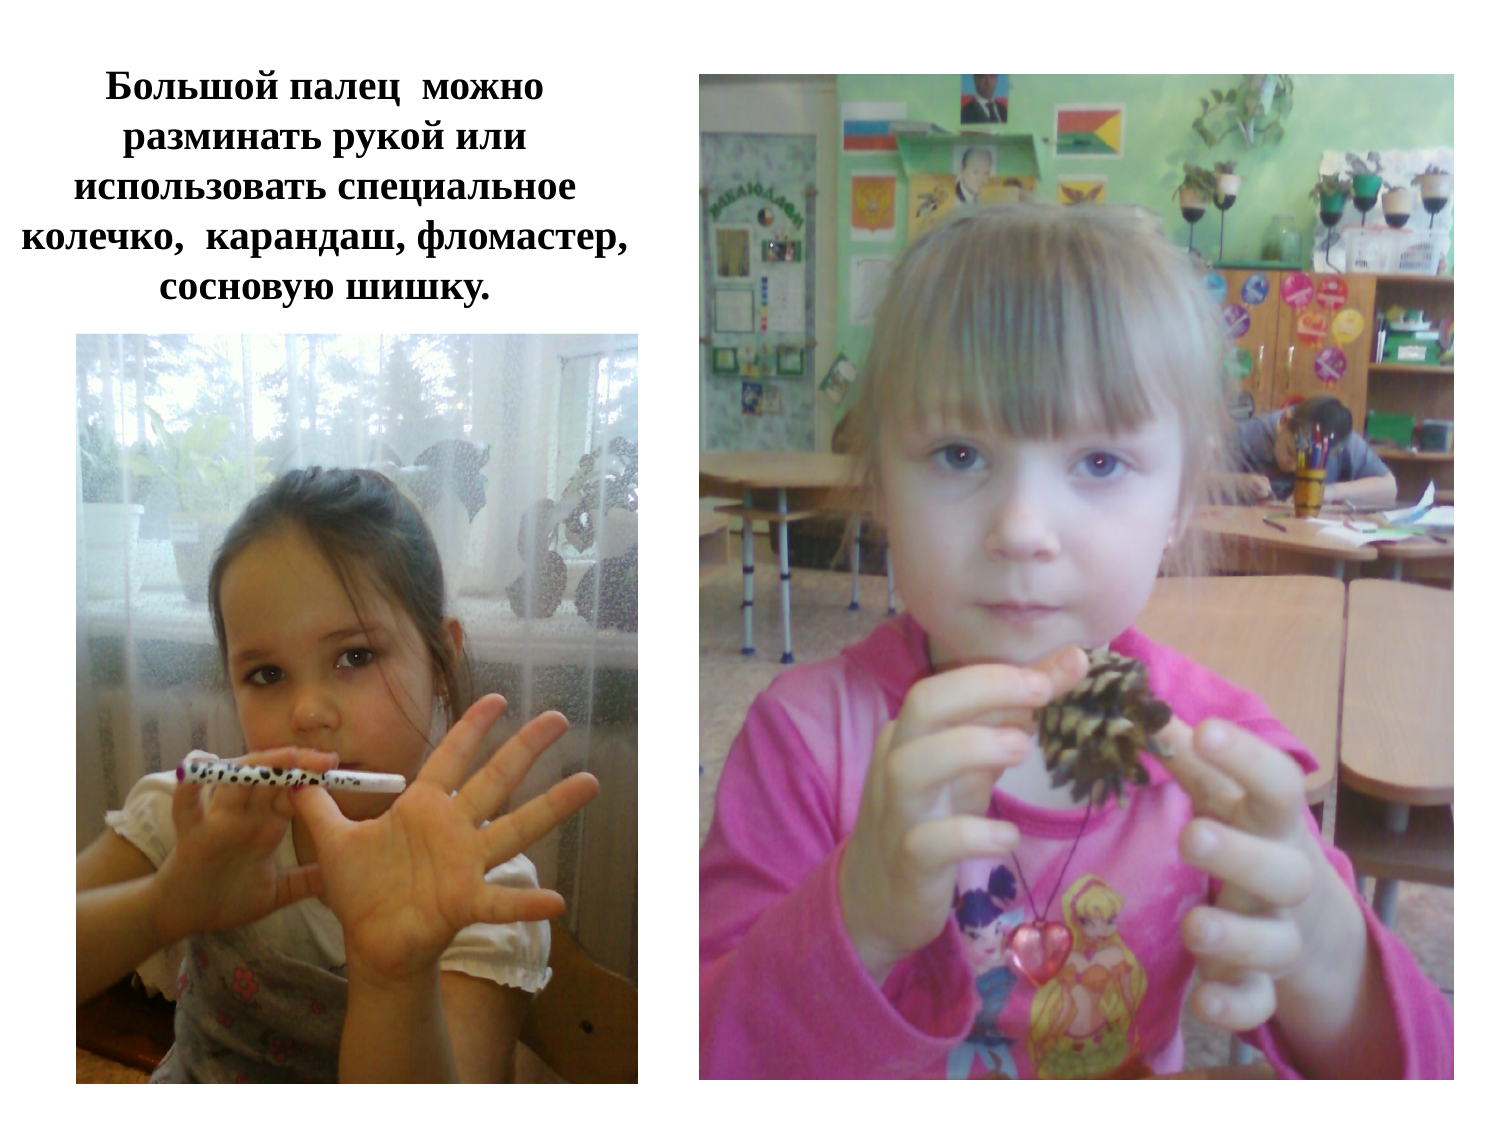

Большой палец можно разминать рукой или использовать специальное колечко, карандаш, фломастер, сосновую шишку.